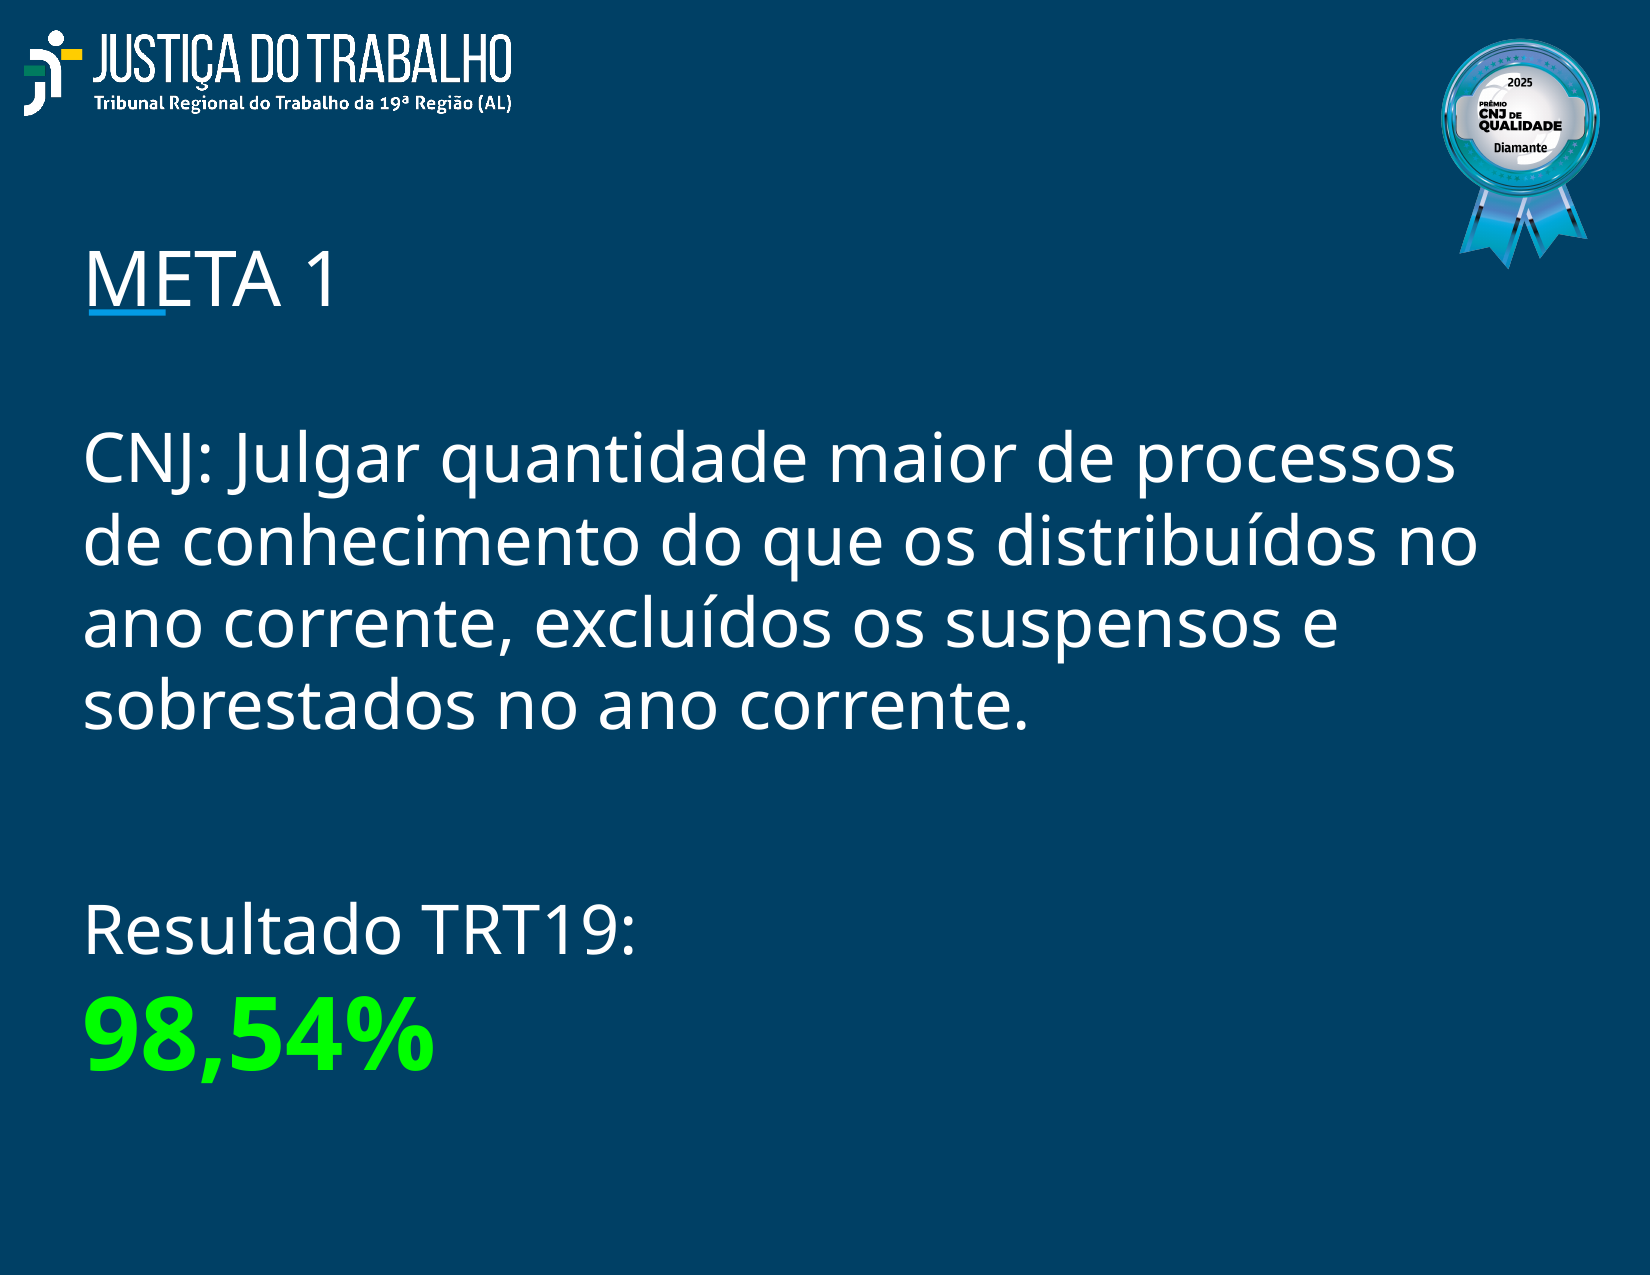

# META 1 CNJ: Julgar quantidade maior de processos de conhecimento do que os distribuídos no ano corrente, excluídos os suspensos e sobrestados no ano corrente. Resultado TRT19: 98,54%